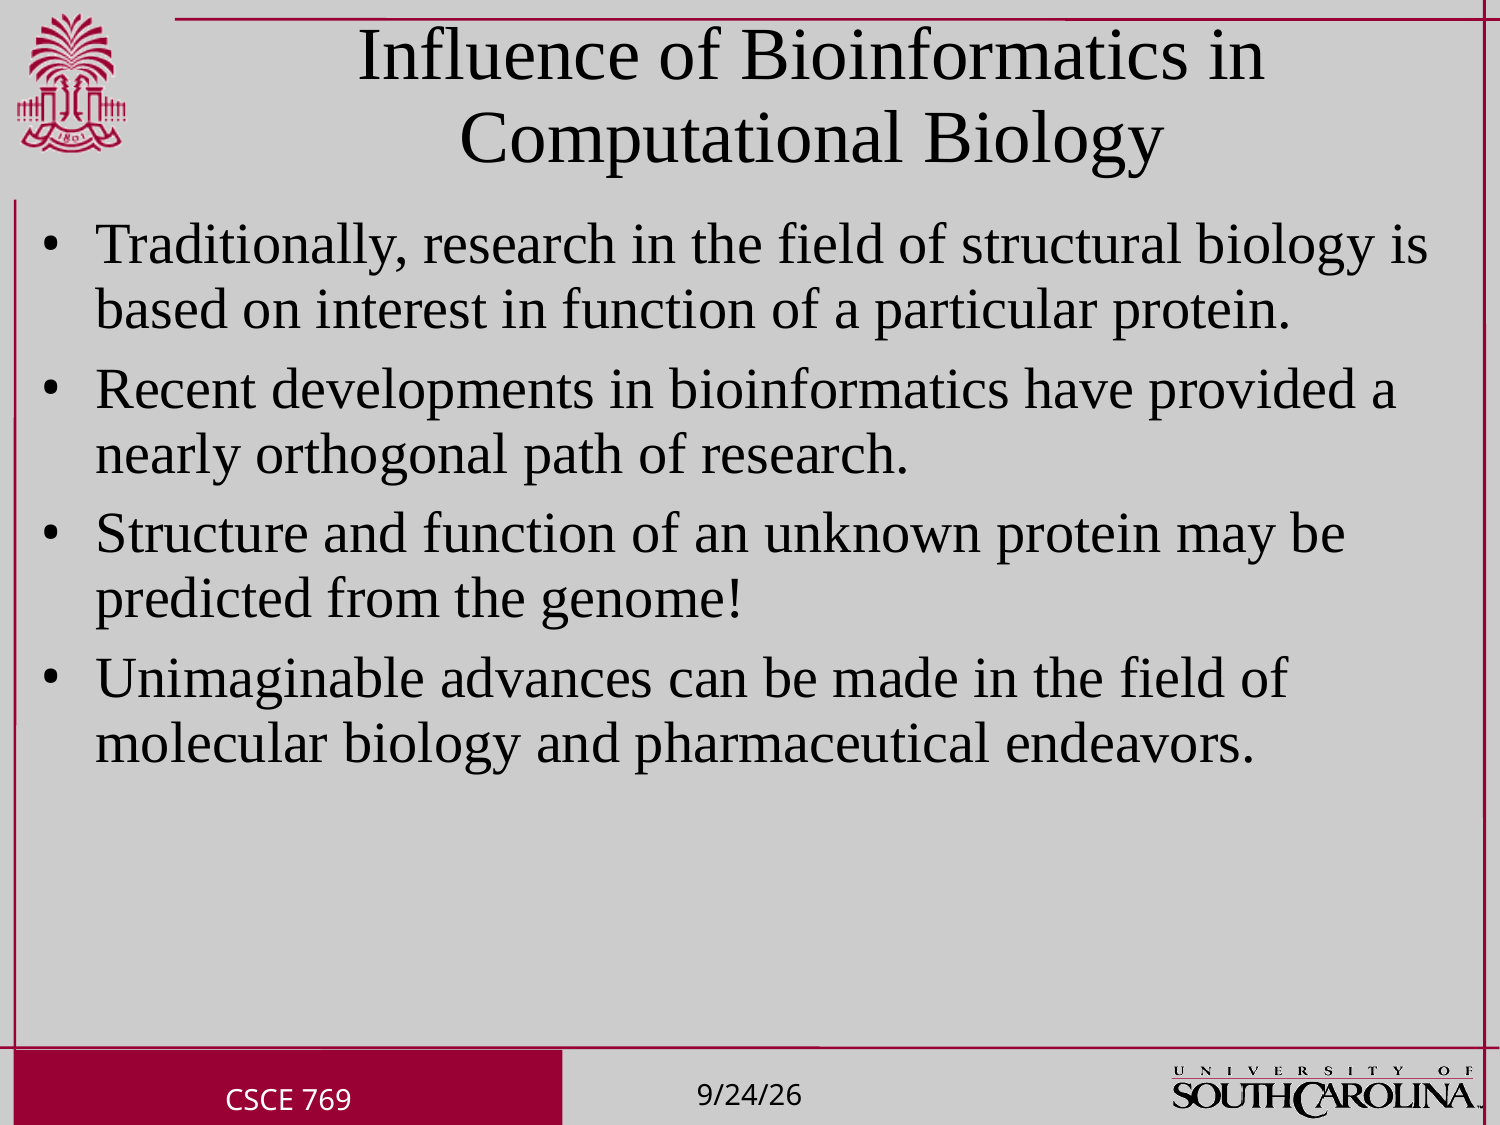

# Influence of Bioinformatics in Computational Biology
Traditionally, research in the field of structural biology is based on interest in function of a particular protein.
Recent developments in bioinformatics have provided a nearly orthogonal path of research.
Structure and function of an unknown protein may be predicted from the genome!
Unimaginable advances can be made in the field of molecular biology and pharmaceutical endeavors.